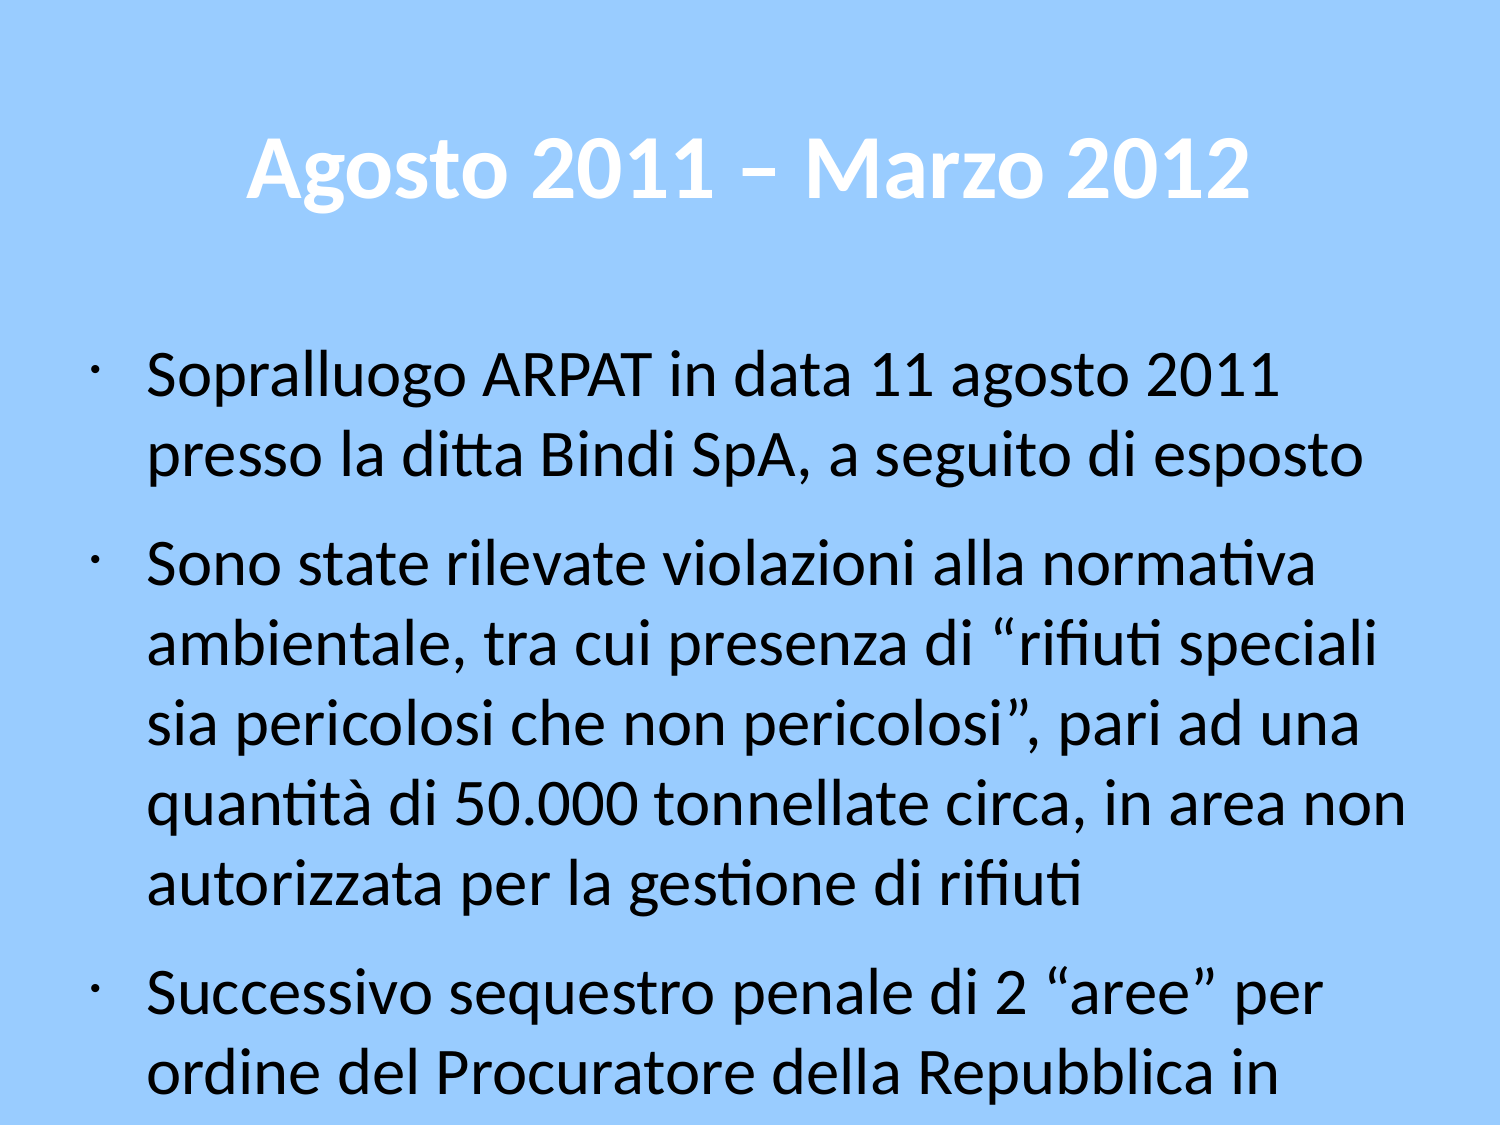

# Agosto 2011 – Marzo 2012
Sopralluogo ARPAT in data 11 agosto 2011 presso la ditta Bindi SpA, a seguito di esposto
Sono state rilevate violazioni alla normativa ambientale, tra cui presenza di “rifiuti speciali sia pericolosi che non pericolosi”, pari ad una quantità di 50.000 tonnellate circa, in area non autorizzata per la gestione di rifiuti
Successivo sequestro penale di 2 “aree” per ordine del Procuratore della Repubblica in data 26 gennaio 2012
Numerose interrogazioni scritte ed in consiglio del MoVimento 5 Stelle